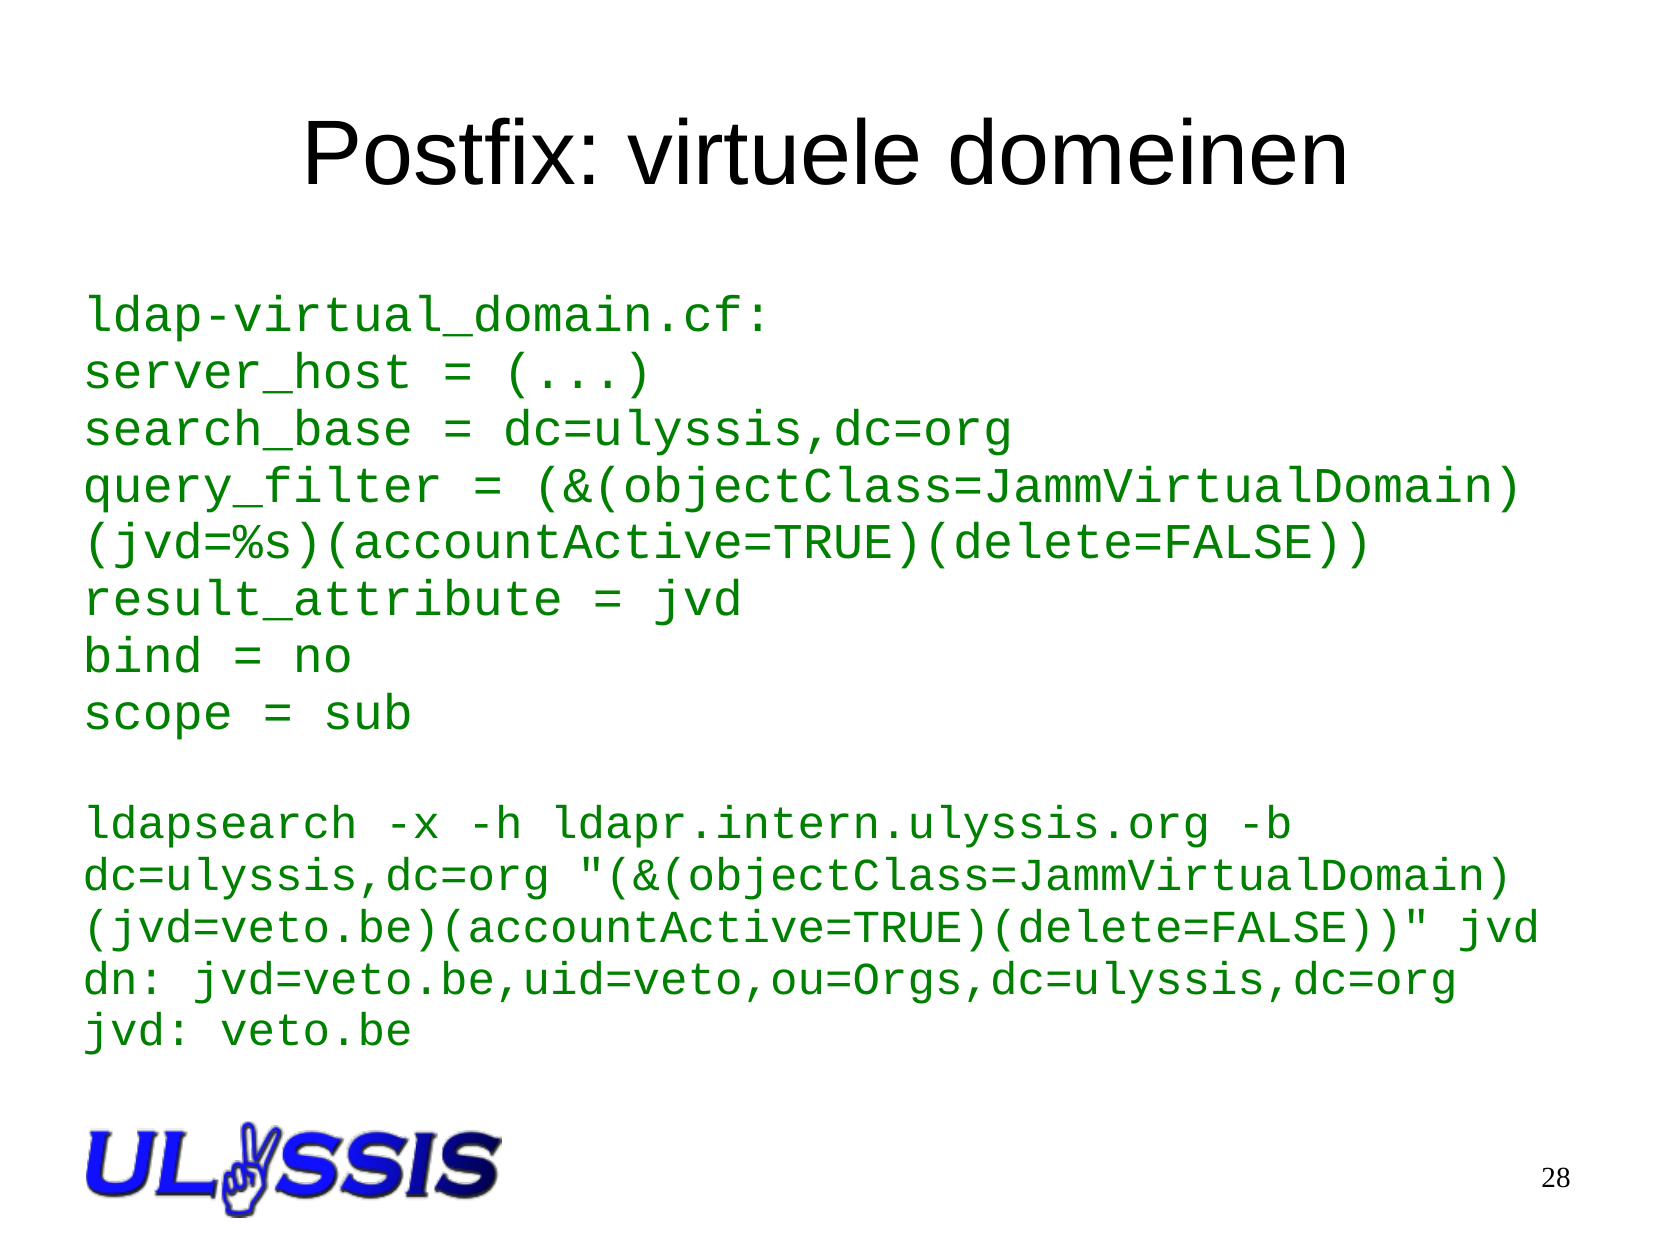

# Postfix: virtuele domeinen
ldap-virtual_domain.cf:
server_host = (...)
search_base = dc=ulyssis,dc=org
query_filter = (&(objectClass=JammVirtualDomain)(jvd=%s)(accountActive=TRUE)(delete=FALSE))
result_attribute = jvd
bind = no
scope = sub
ldapsearch -x -h ldapr.intern.ulyssis.org -b dc=ulyssis,dc=org "(&(objectClass=JammVirtualDomain)(jvd=veto.be)(accountActive=TRUE)(delete=FALSE))" jvd
dn: jvd=veto.be,uid=veto,ou=Orgs,dc=ulyssis,dc=org
jvd: veto.be
28